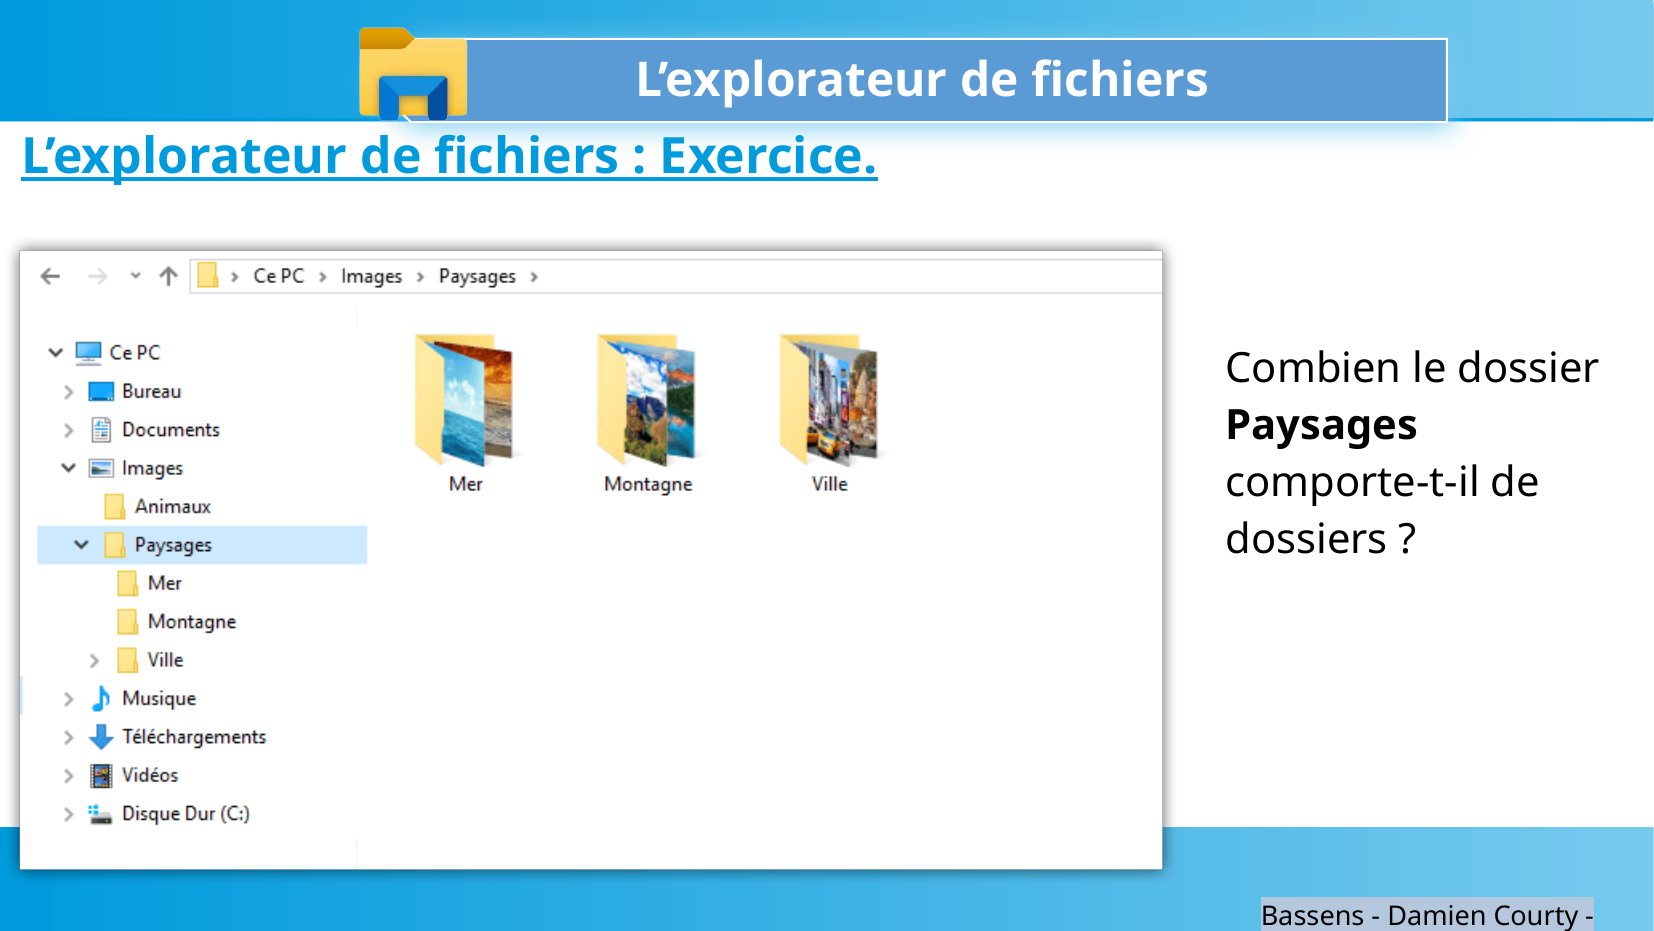

L’explorateur de fichiers
L’explorateur de fichiers : Exercice.
Combien le dossier Paysages comporte-t-il de dossiers ?
Bassens - Damien Courty - 2024